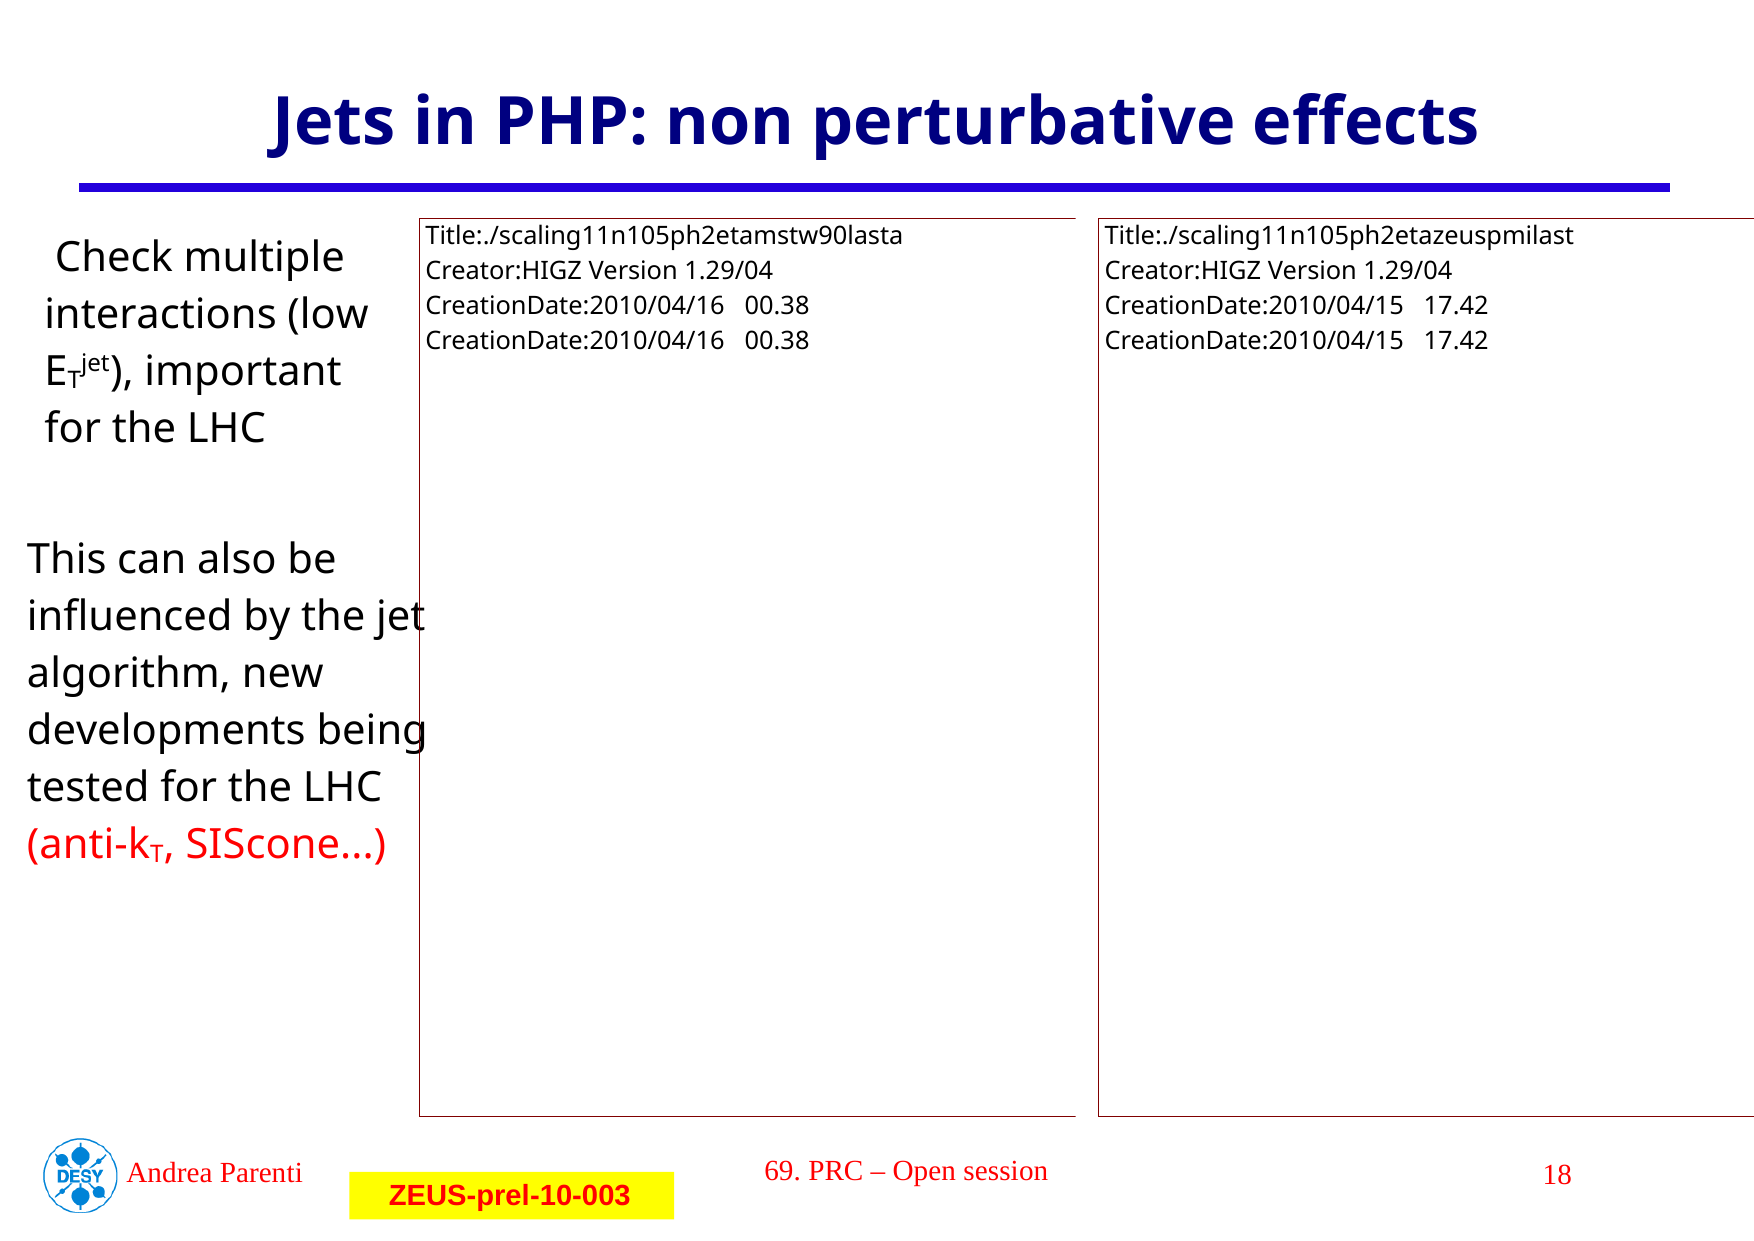

# Jets in PHP: non perturbative effects
 Check multiple interactions (low ETjet), important for the LHC
This can also be influenced by the jet algorithm, new developments being tested for the LHC (anti-kT, SIScone...)
 ZEUS-prel-10-003